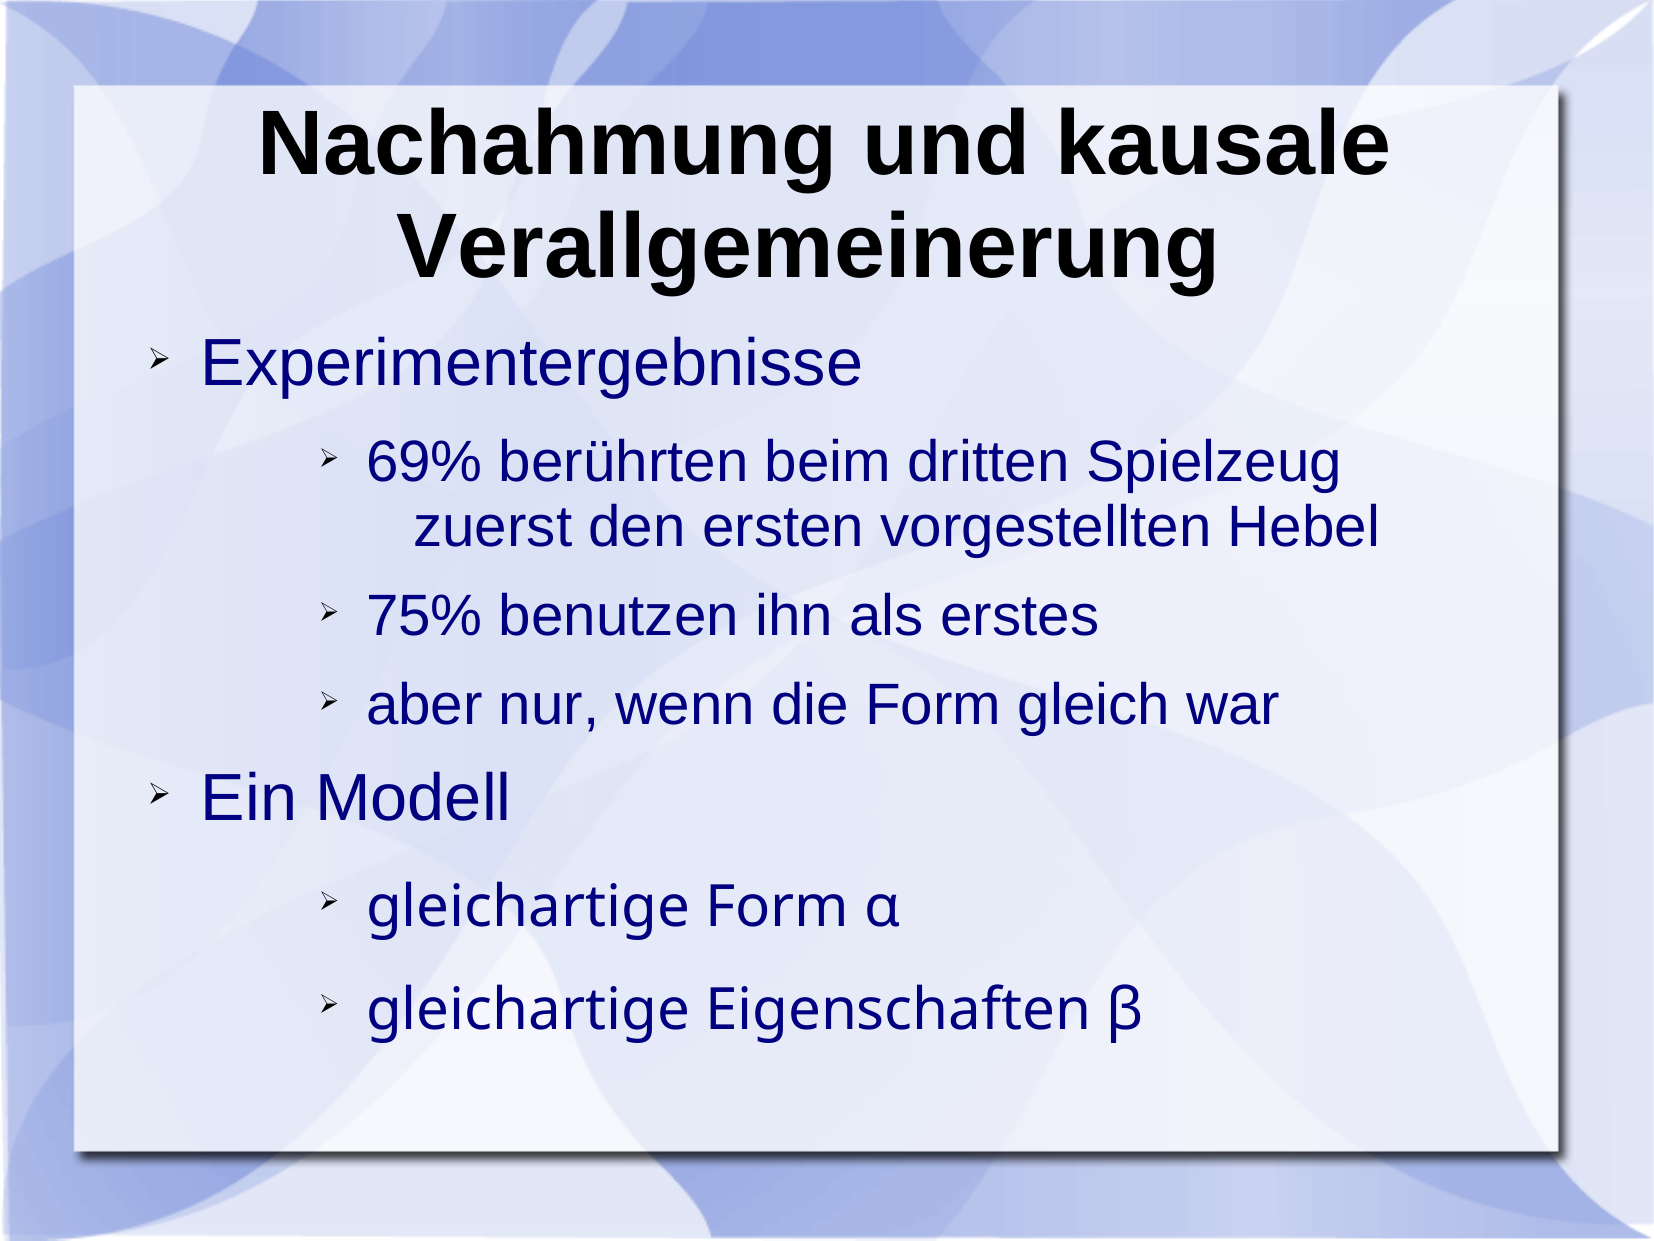

# Nachahmung und kausale Verallgemeinerung
Experimentergebnisse
69% berührten beim dritten Spielzeug zuerst den ersten vorgestellten Hebel
75% benutzen ihn als erstes
aber nur, wenn die Form gleich war
Ein Modell
gleichartige Form α
gleichartige Eigenschaften β